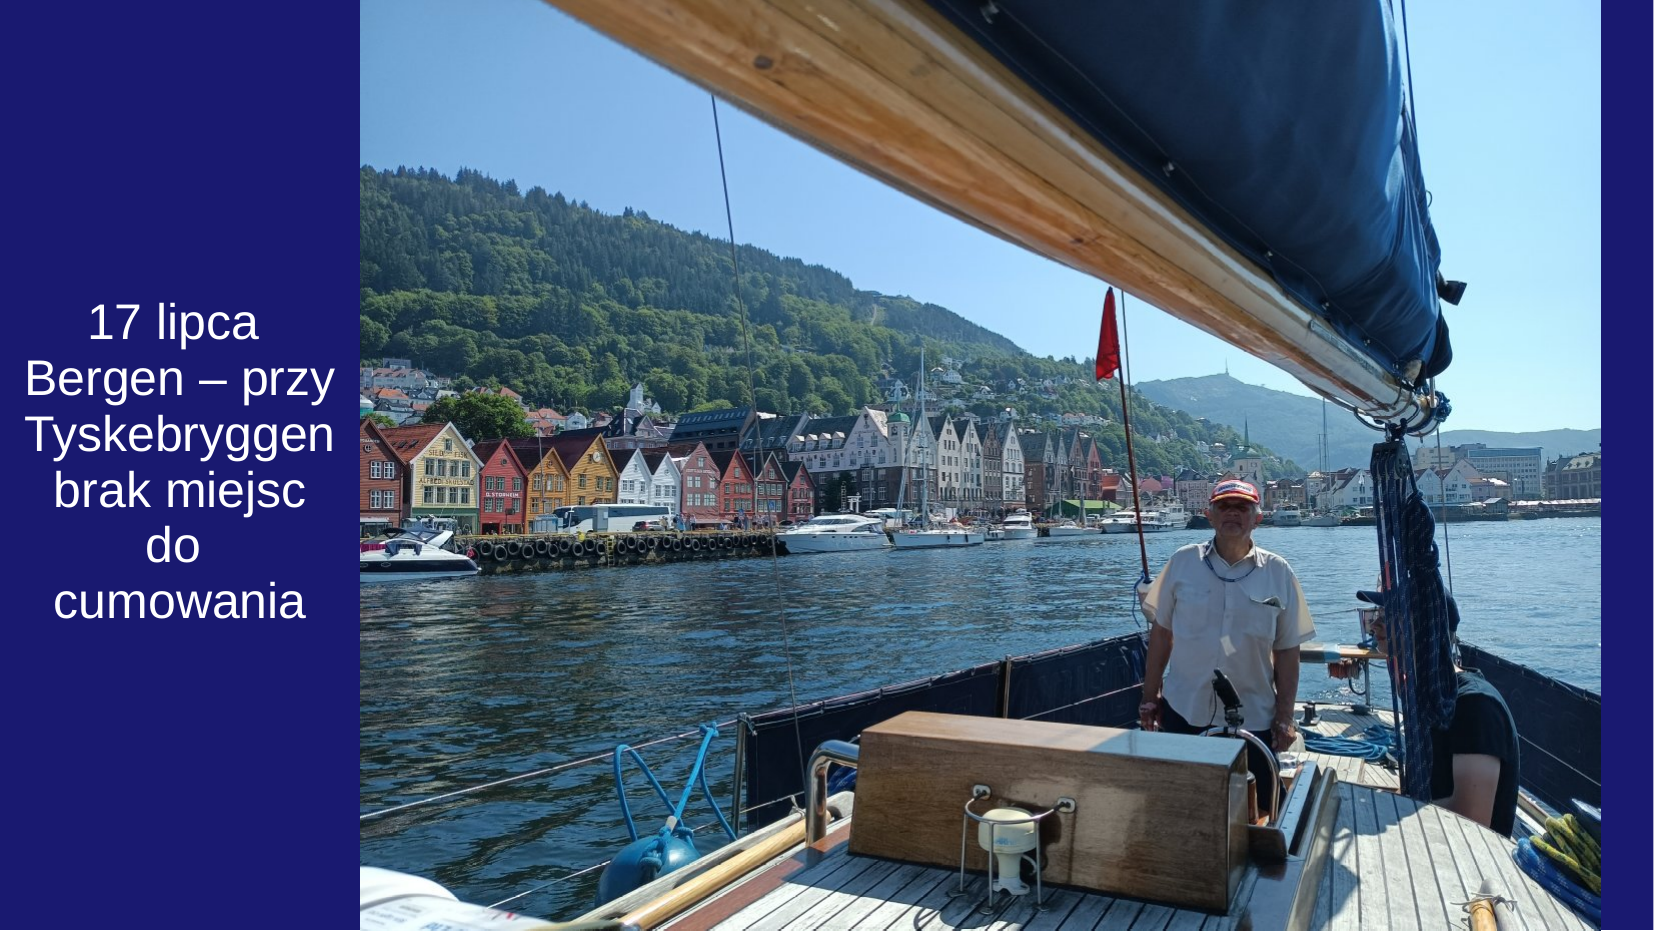

#
17 lipca
Bergen – przy
Tyskebryggen
brak miejsc
do
cumowania